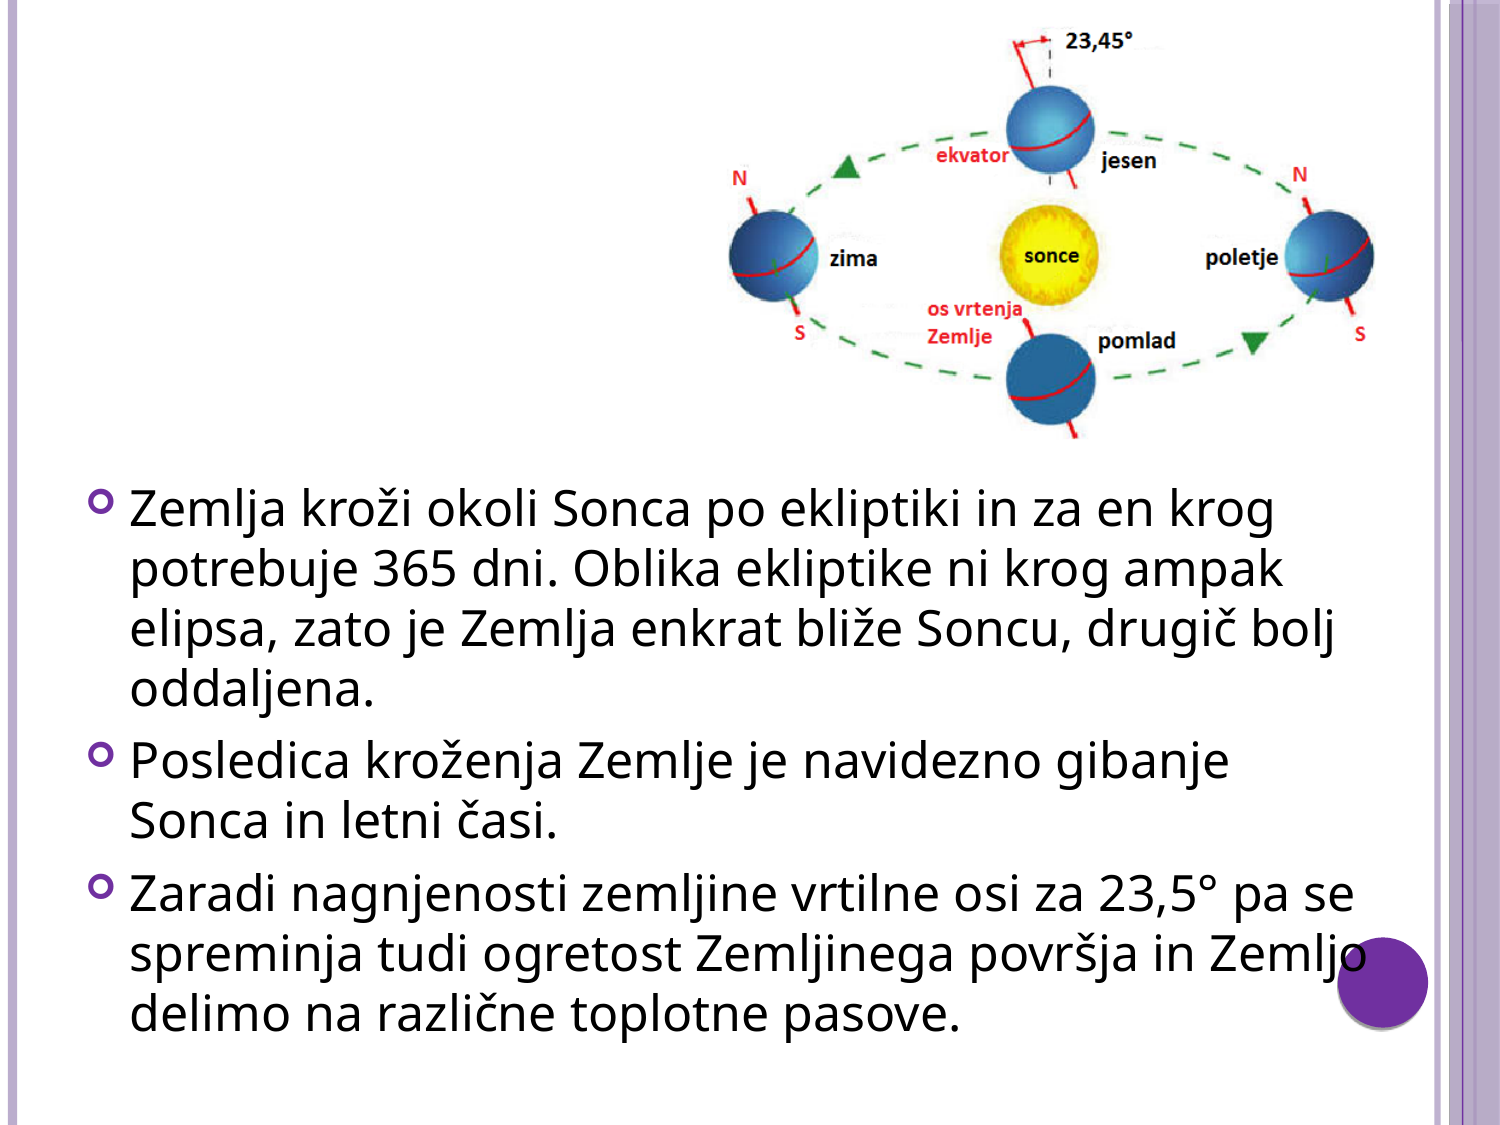

# KROŽENJE ZEMLJE
Zemlja kroži okoli Sonca po ekliptiki in za en krog potrebuje 365 dni. Oblika ekliptike ni krog ampak elipsa, zato je Zemlja enkrat bliže Soncu, drugič bolj oddaljena.
Posledica kroženja Zemlje je navidezno gibanje Sonca in letni časi.
Zaradi nagnjenosti zemljine vrtilne osi za 23,5° pa se spreminja tudi ogretost Zemljinega površja in Zemljo delimo na različne toplotne pasove.